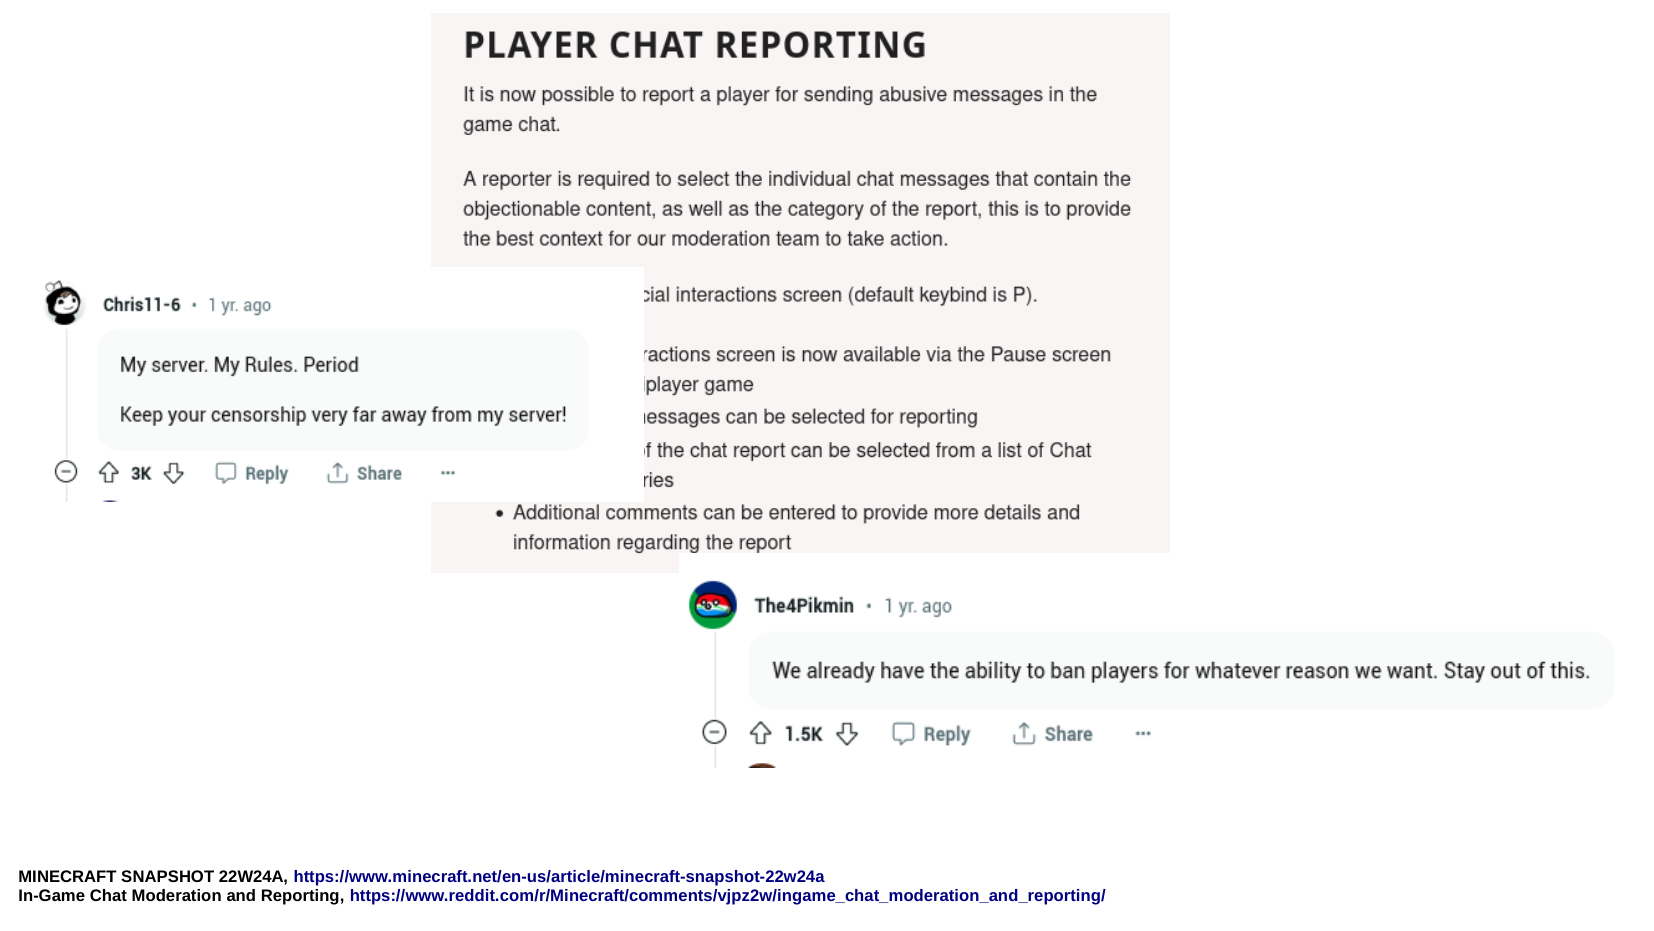

MINECRAFT SNAPSHOT 22W24A, https://www.minecraft.net/en-us/article/minecraft-snapshot-22w24a
In-Game Chat Moderation and Reporting, https://www.reddit.com/r/Minecraft/comments/vjpz2w/ingame_chat_moderation_and_reporting/